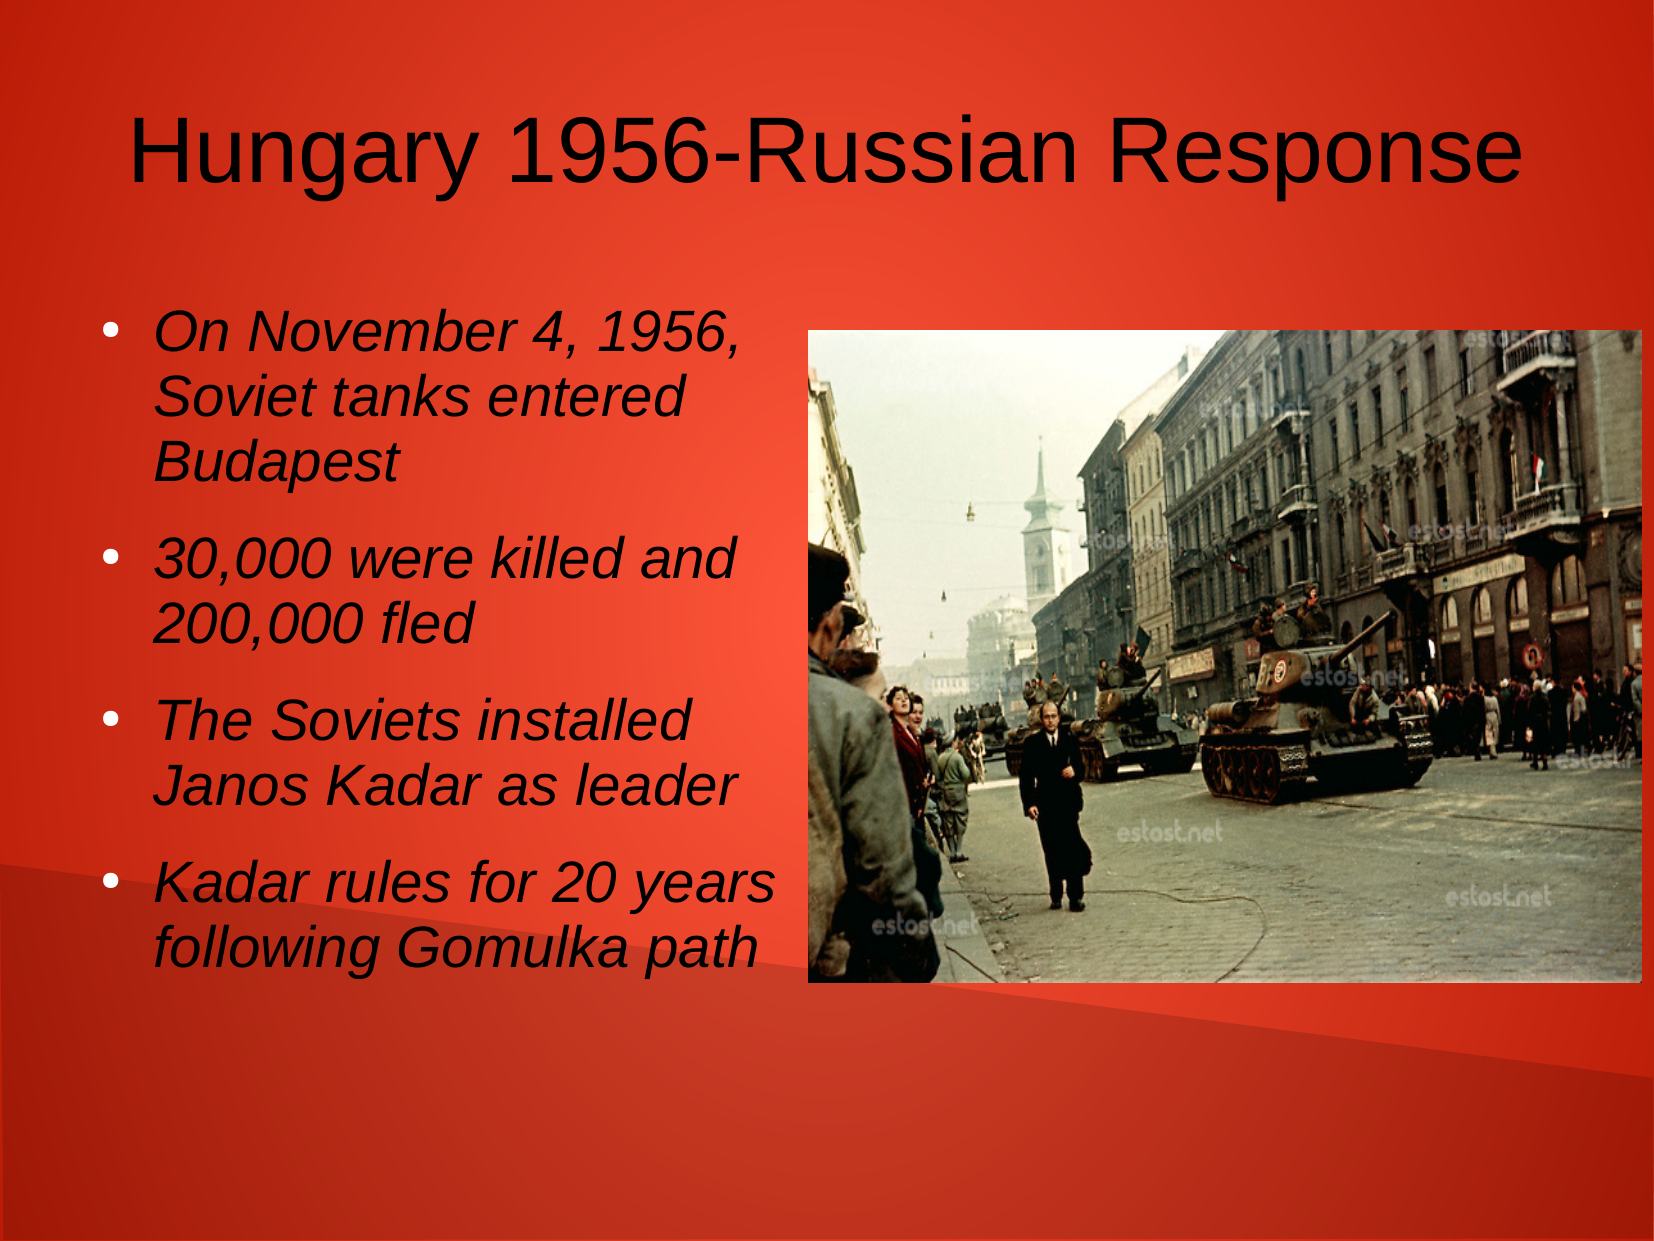

# Hungary 1956-Russian Response
On November 4, 1956, Soviet tanks entered Budapest
30,000 were killed and 200,000 fled
The Soviets installed Janos Kadar as leader
Kadar rules for 20 years following Gomulka path